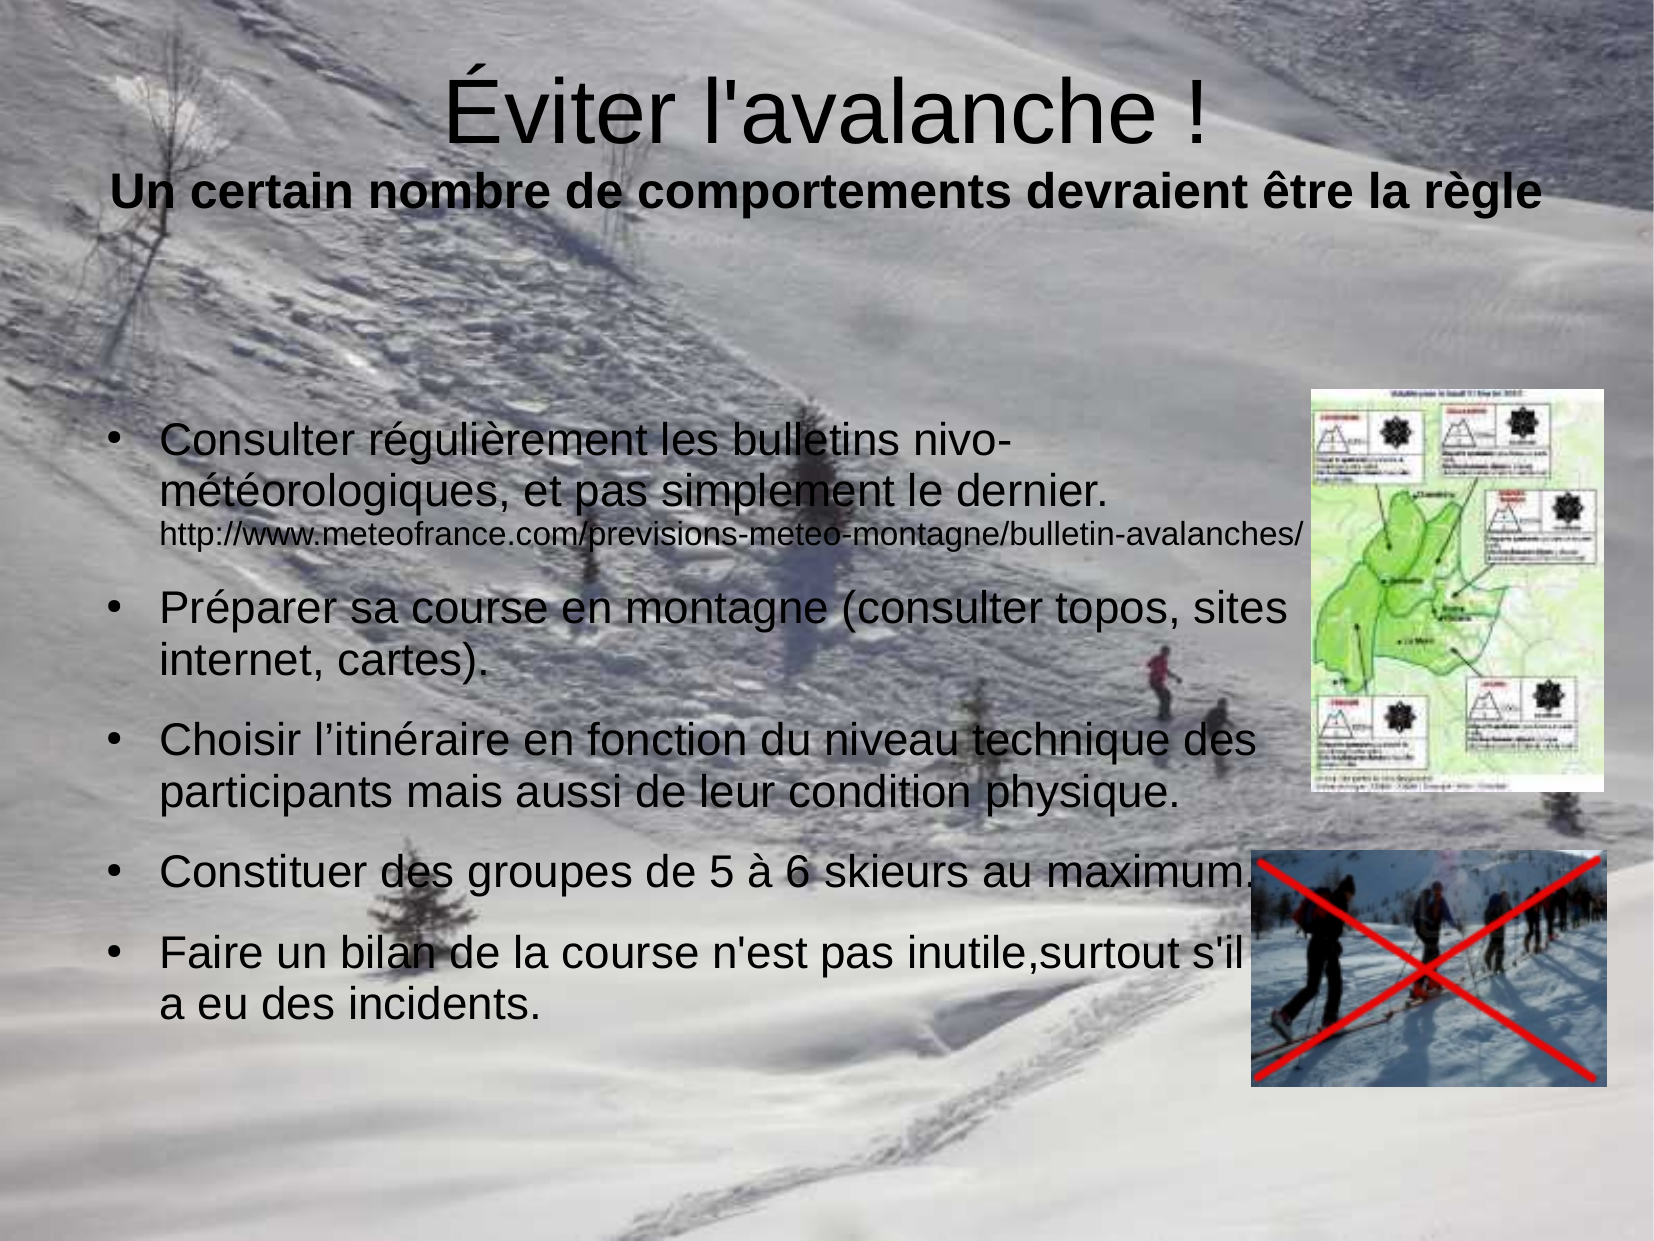

# Éviter l'avalanche ! Un certain nombre de comportements devraient être la règle
Consulter régulièrement les bulletins nivo-météorologiques, et pas simplement le dernier.
http://www.meteofrance.com/previsions-meteo-montagne/bulletin-avalanches/
Préparer sa course en montagne (consulter topos, sites internet, cartes).
Choisir l’itinéraire en fonction du niveau technique des participants mais aussi de leur condition physique.
Constituer des groupes de 5 à 6 skieurs au maximum.
Faire un bilan de la course n'est pas inutile,surtout s'il y a eu des incidents.